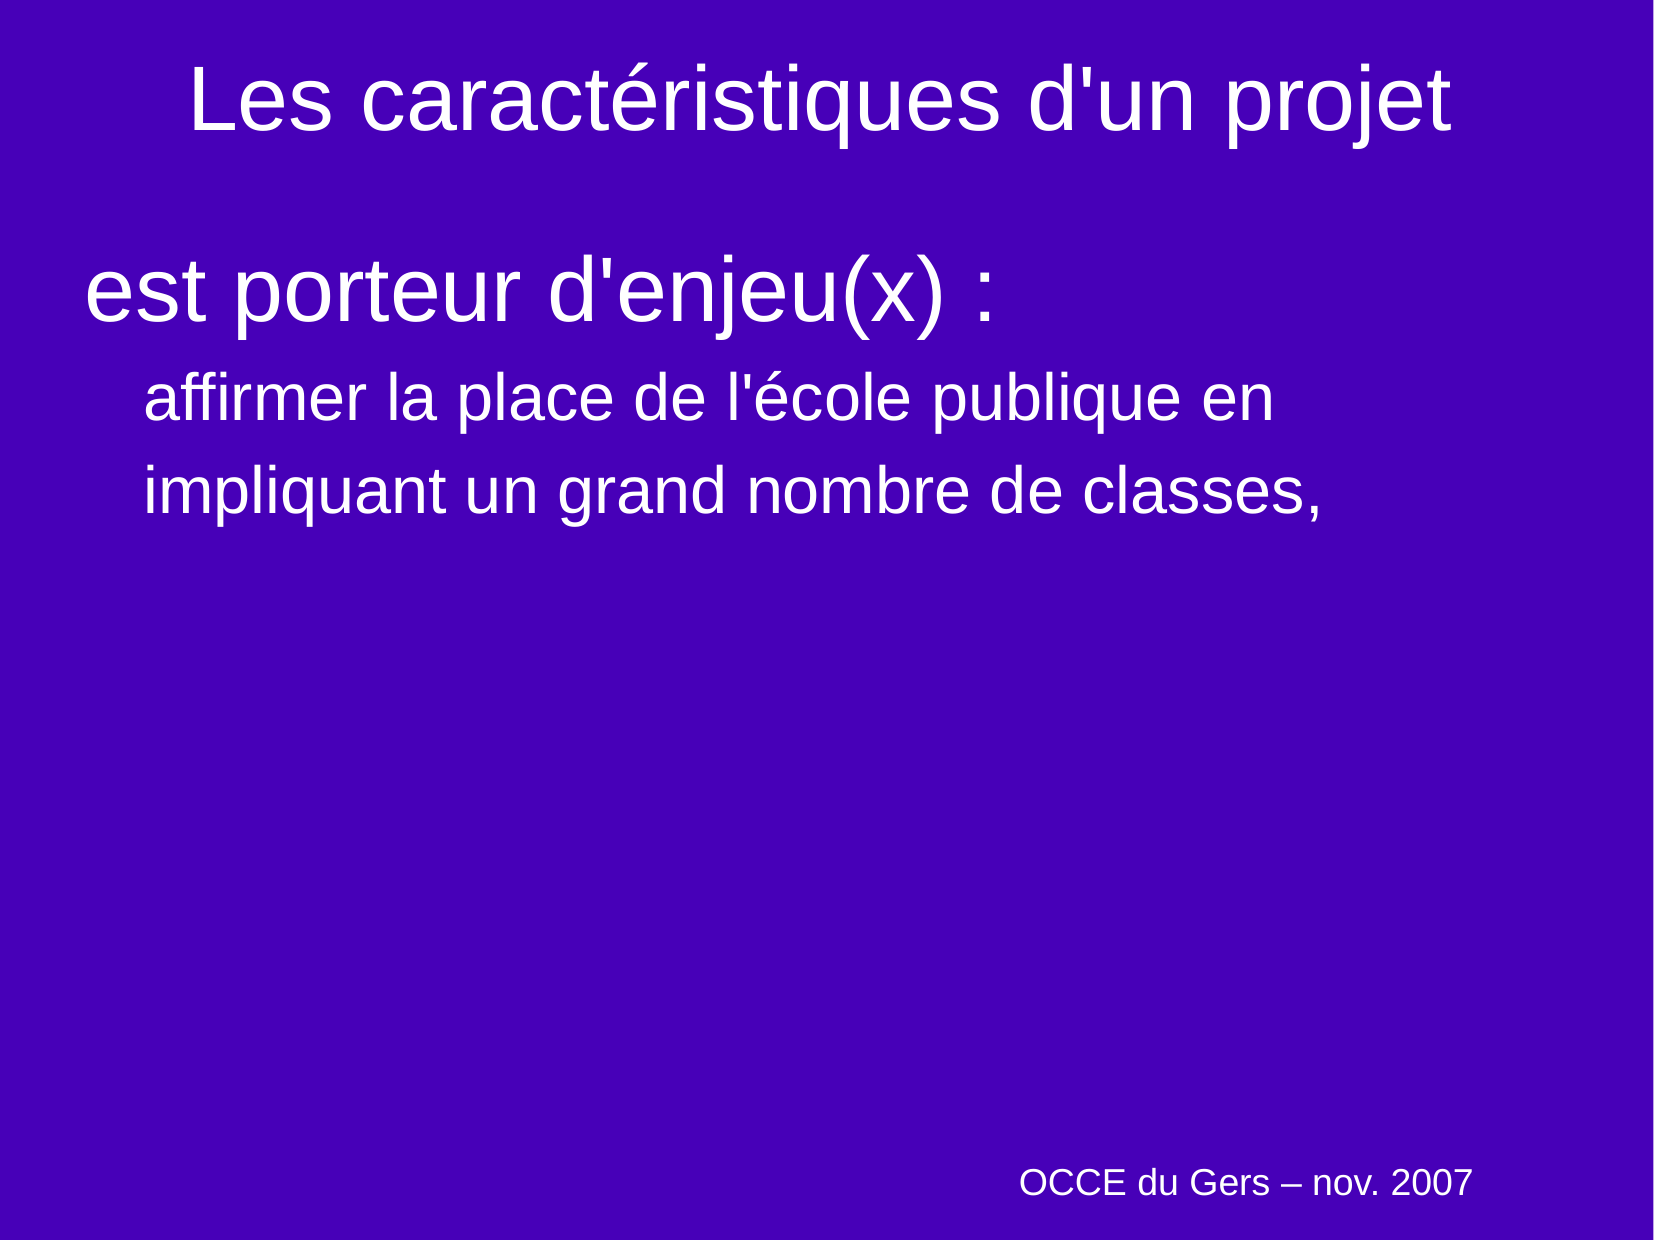

# Les caractéristiques d'un projet
est porteur d'enjeu(x) :
affirmer la place de l'école publique en impliquant un grand nombre de classes,
OCCE du Gers – nov. 2007